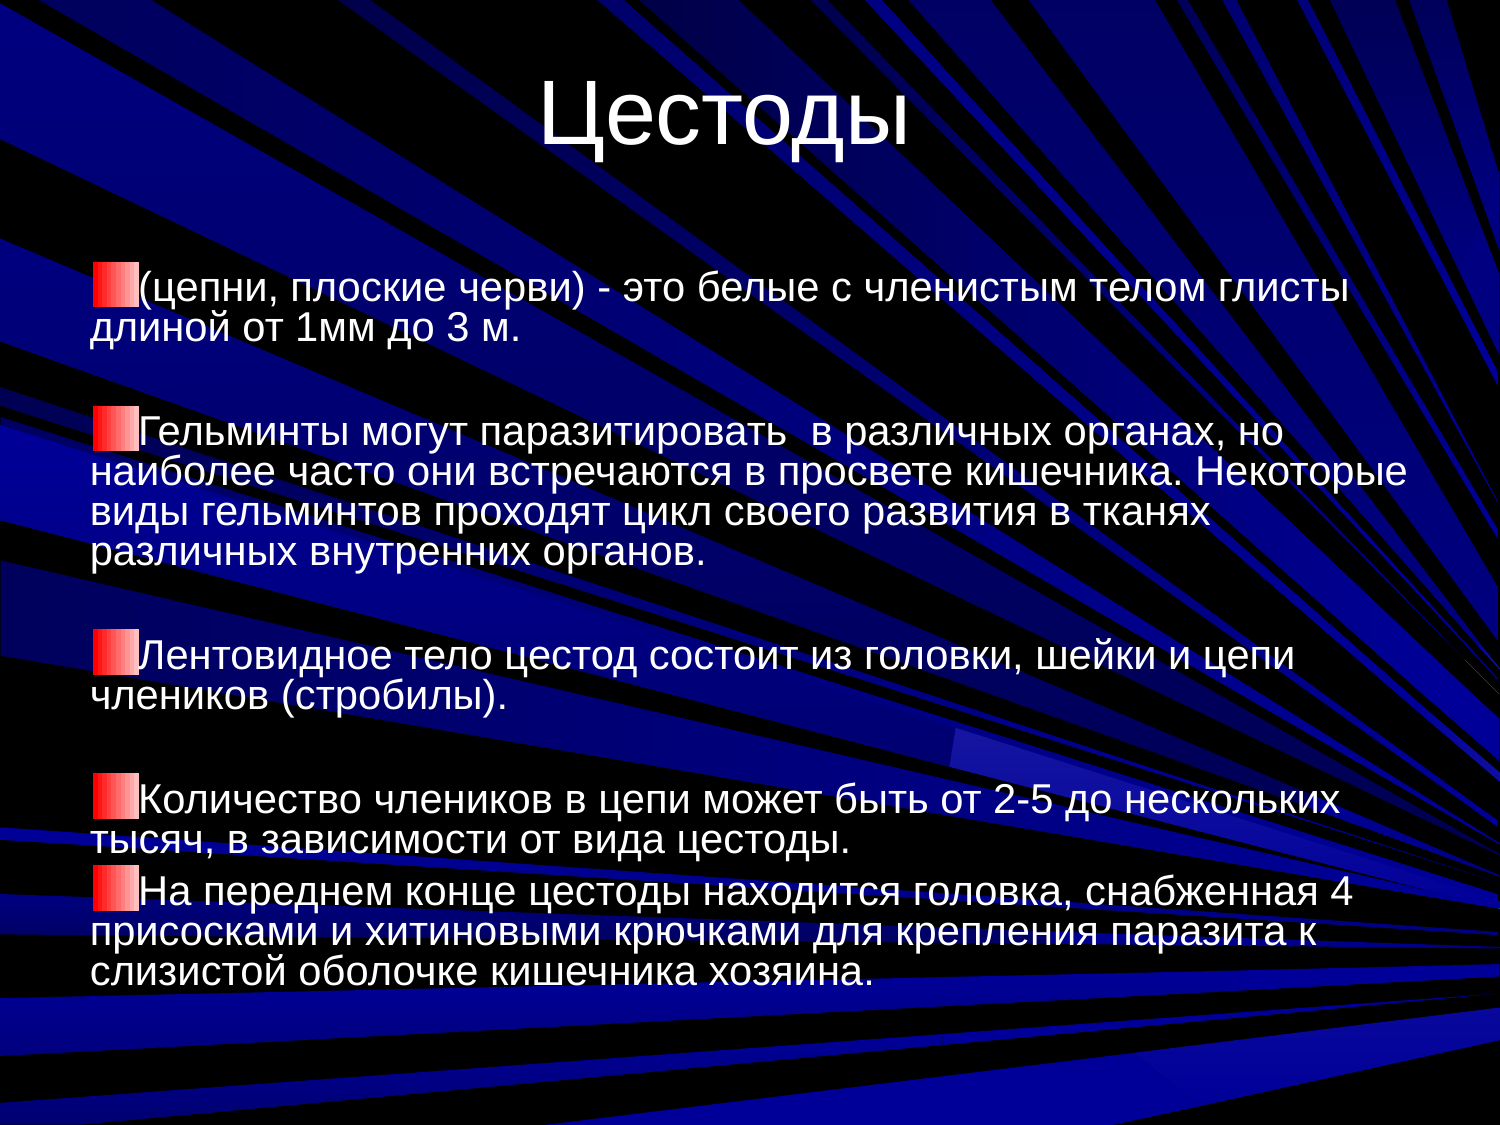

# Цестоды
(цепни, плоские черви) - это белые с членистым телом глисты длиной от 1мм до 3 м.
Гельминты могут паразитировать в различных органах, но наиболее часто они встречаются в просвете кишечника. Некоторые виды гельминтов проходят цикл своего развития в тканях различных внутренних органов.
Лентовидное тело цестод состоит из головки, шейки и цепи члеников (стробилы).
Количество члеников в цепи может быть от 2-5 до нескольких тысяч, в зависимости от вида цестоды.
На переднем конце цестоды находится головка, снабженная 4 присосками и хитиновыми крючками для крепления паразита к слизистой оболочке кишечника хозяина.